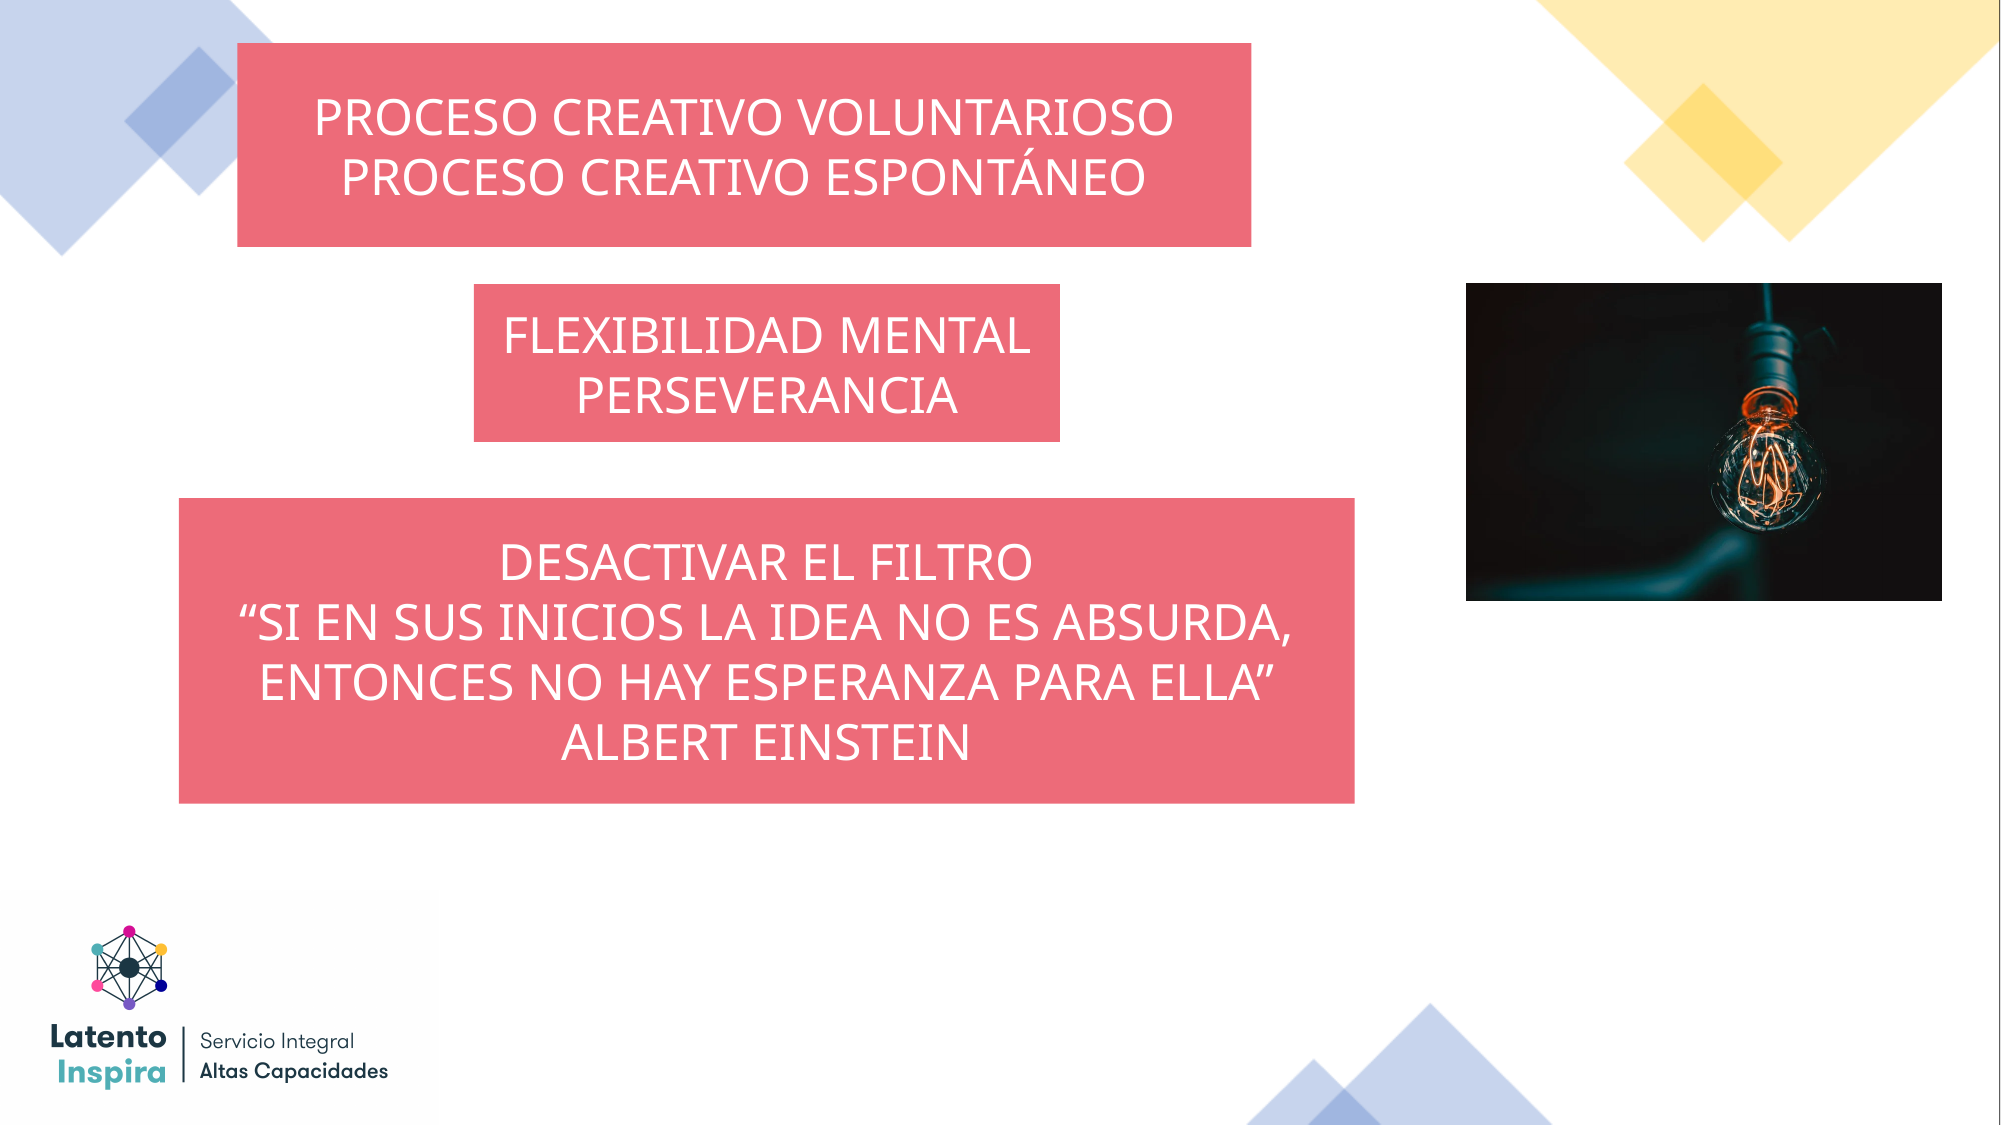

PROCESO CREATIVO VOLUNTARIOSO
PROCESO CREATIVO ESPONTÁNEO
FLEXIBILIDAD MENTAL
PERSEVERANCIA
DESACTIVAR EL FILTRO
“SI EN SUS INICIOS LA IDEA NO ES ABSURDA, ENTONCES NO HAY ESPERANZA PARA ELLA”
ALBERT EINSTEIN